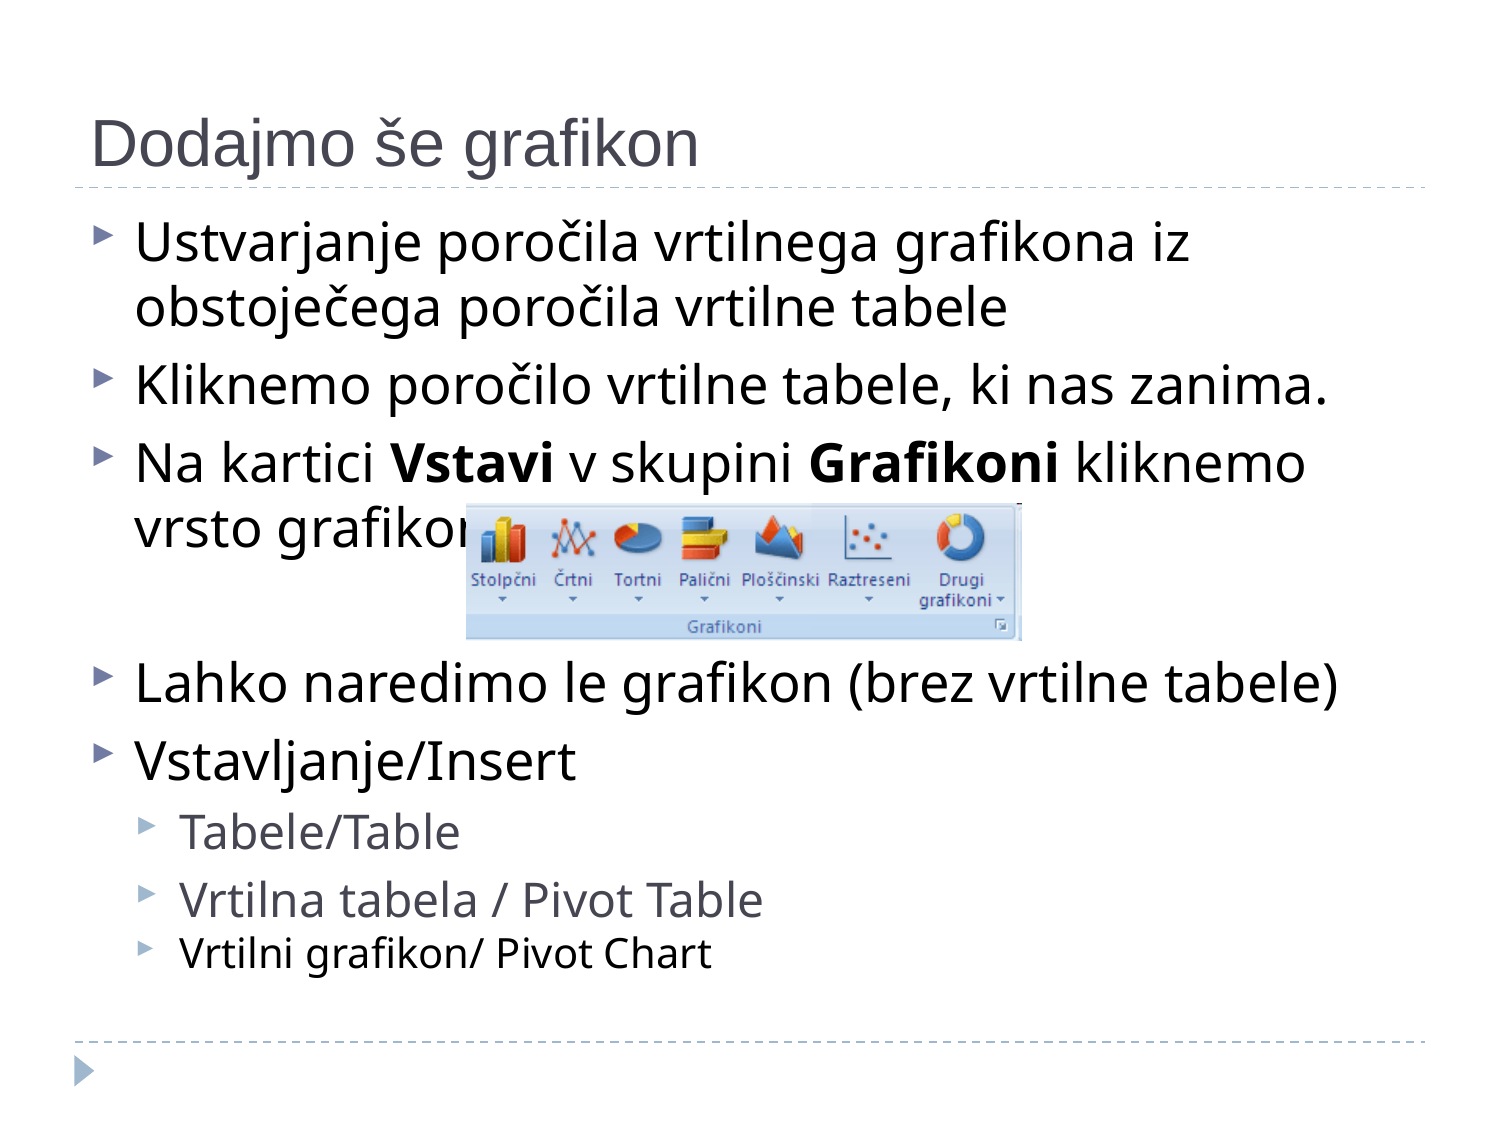

Dodajmo še grafikon
# Ustvarjanje poročila vrtilnega grafikona iz obstoječega poročila vrtilne tabele
Kliknemo poročilo vrtilne tabele, ki nas zanima.
Na kartici Vstavi v skupini Grafikoni kliknemo vrsto grafikona.
Lahko naredimo le grafikon (brez vrtilne tabele)
Vstavljanje/Insert
Tabele/Table
Vrtilna tabela / Pivot Table
Vrtilni grafikon/ Pivot Chart